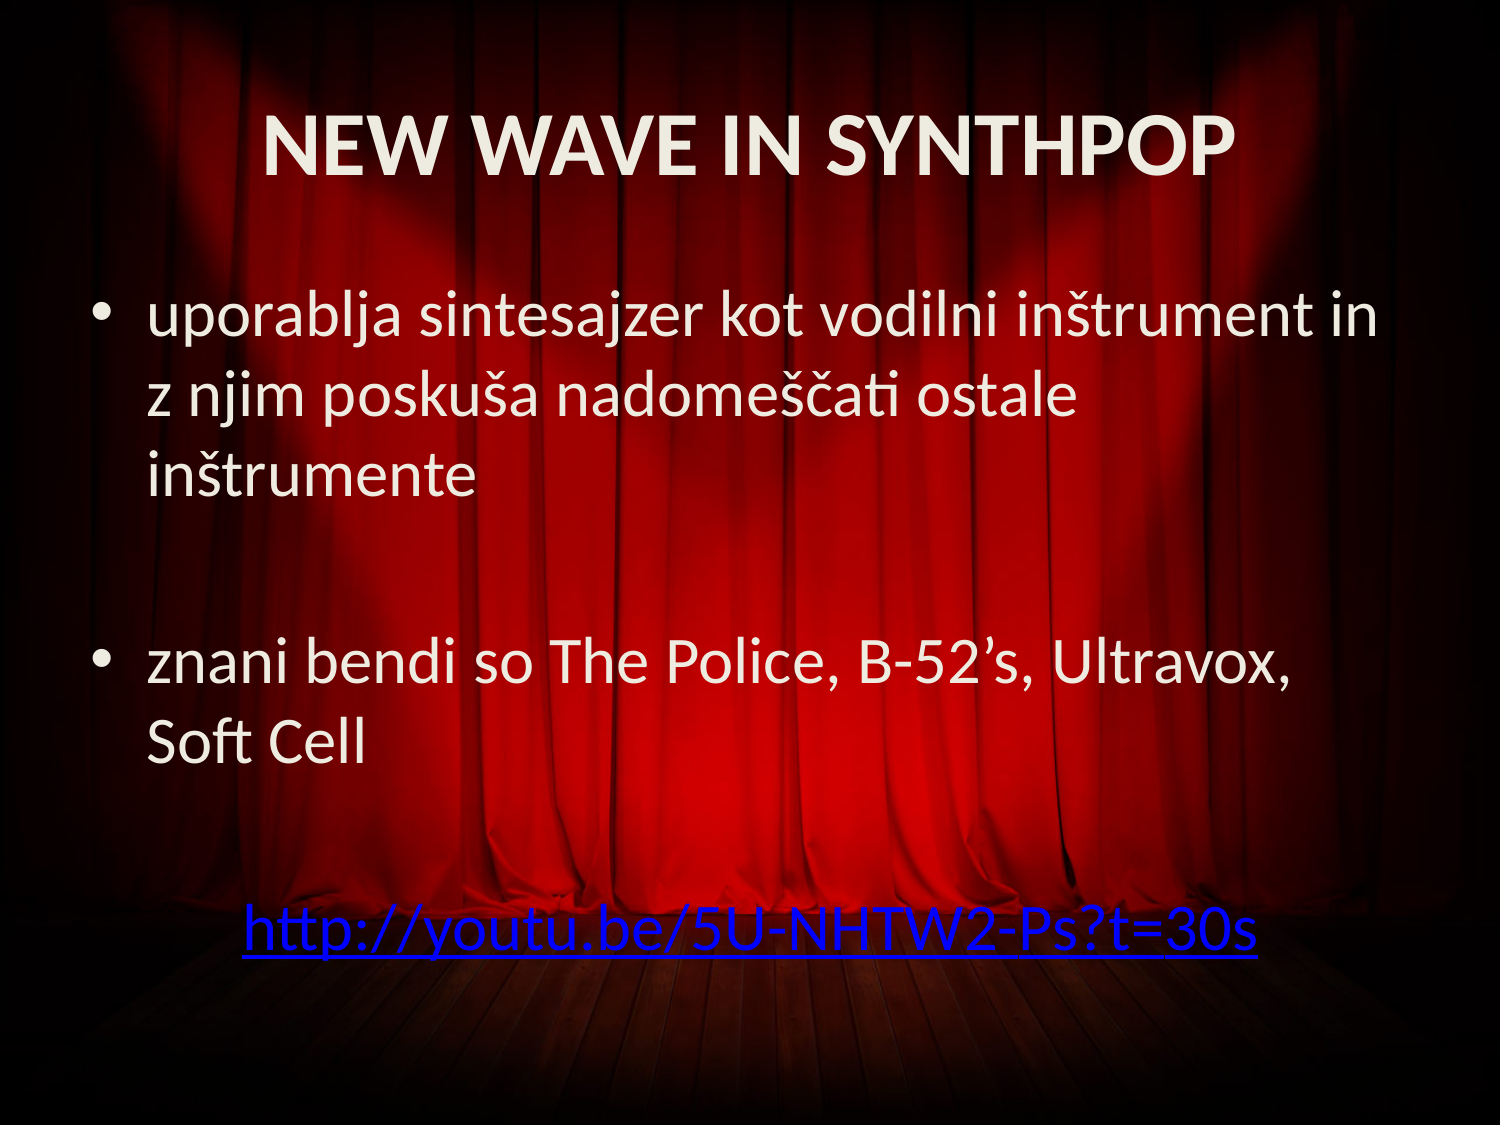

# NEW WAVE IN SYNTHPOP
uporablja sintesajzer kot vodilni inštrument in z njim poskuša nadomeščati ostale inštrumente
znani bendi so The Police, B-52’s, Ultravox, Soft Cell
http://youtu.be/5U-NHTW2-Ps?t=30s